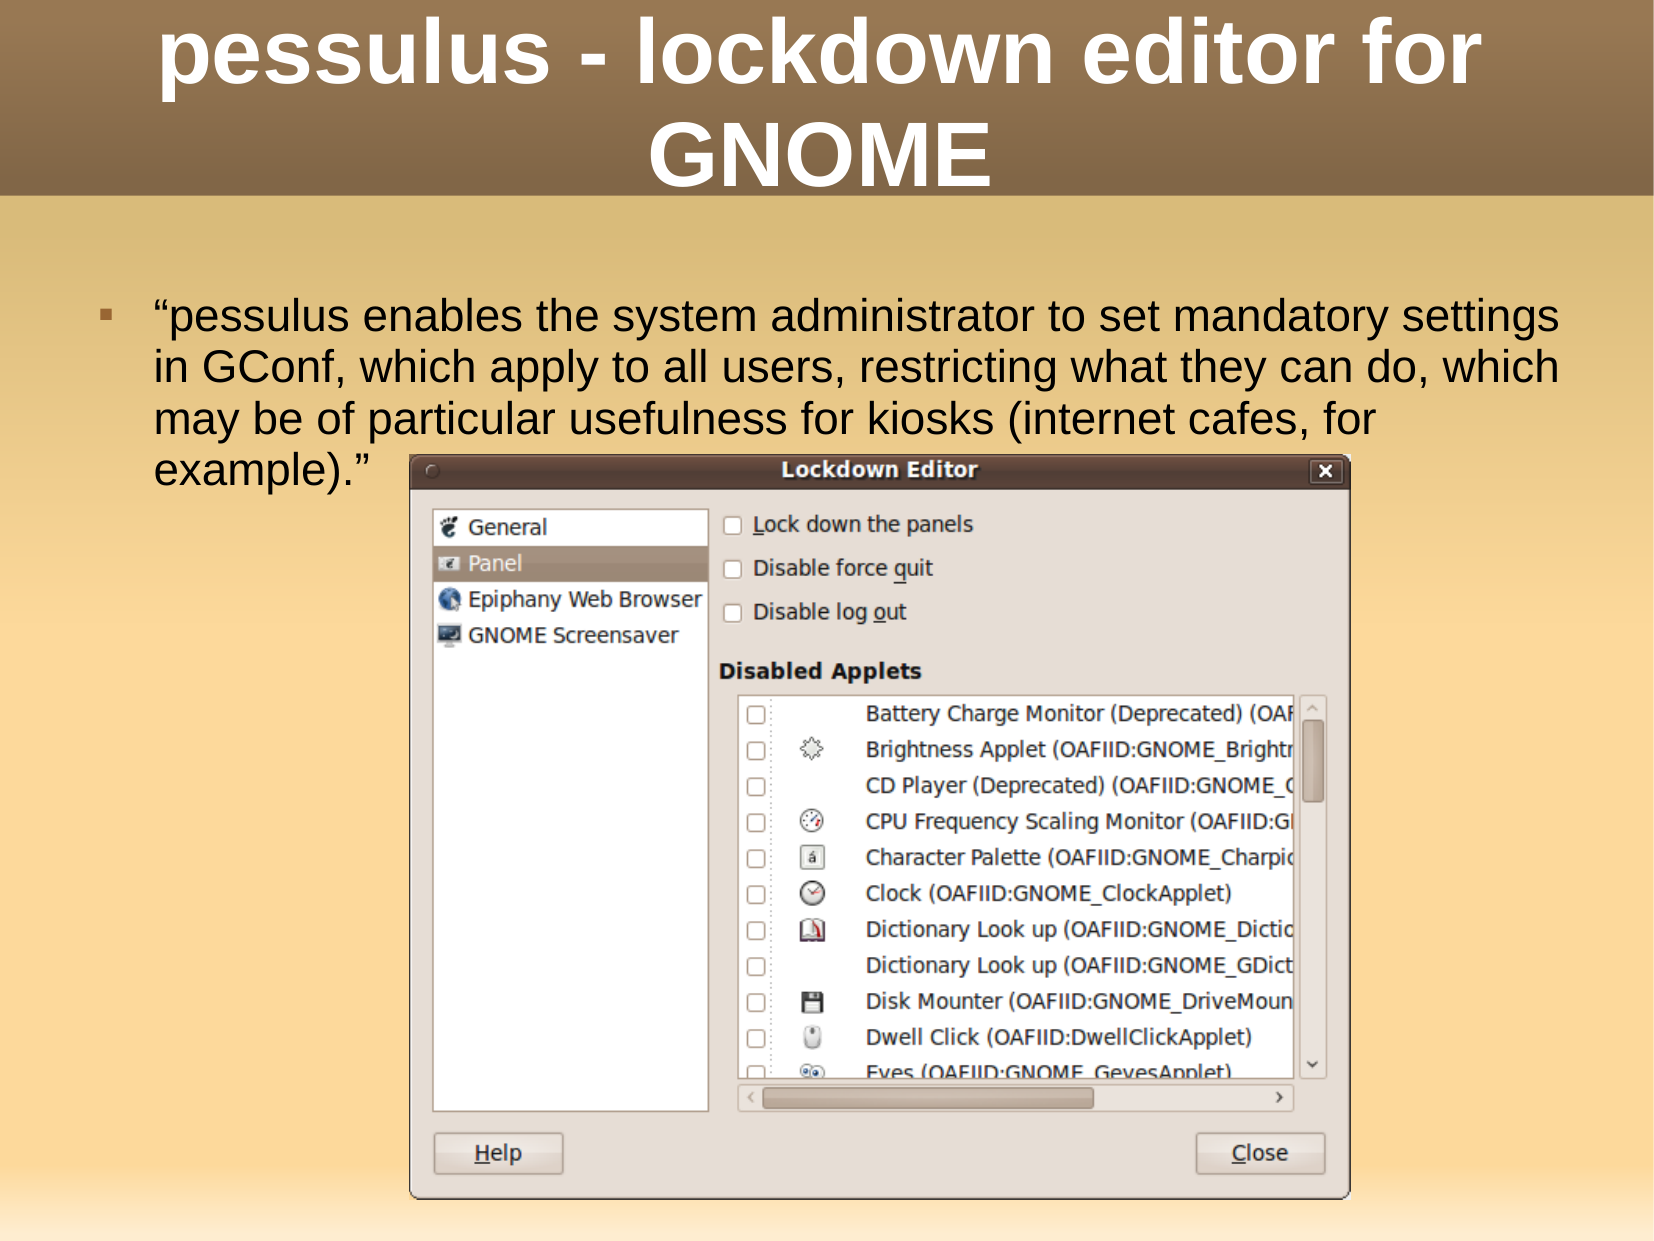

# pessulus - lockdown editor for GNOME
“pessulus enables the system administrator to set mandatory settings in GConf, which apply to all users, restricting what they can do, which may be of particular usefulness for kiosks (internet cafes, for example).”